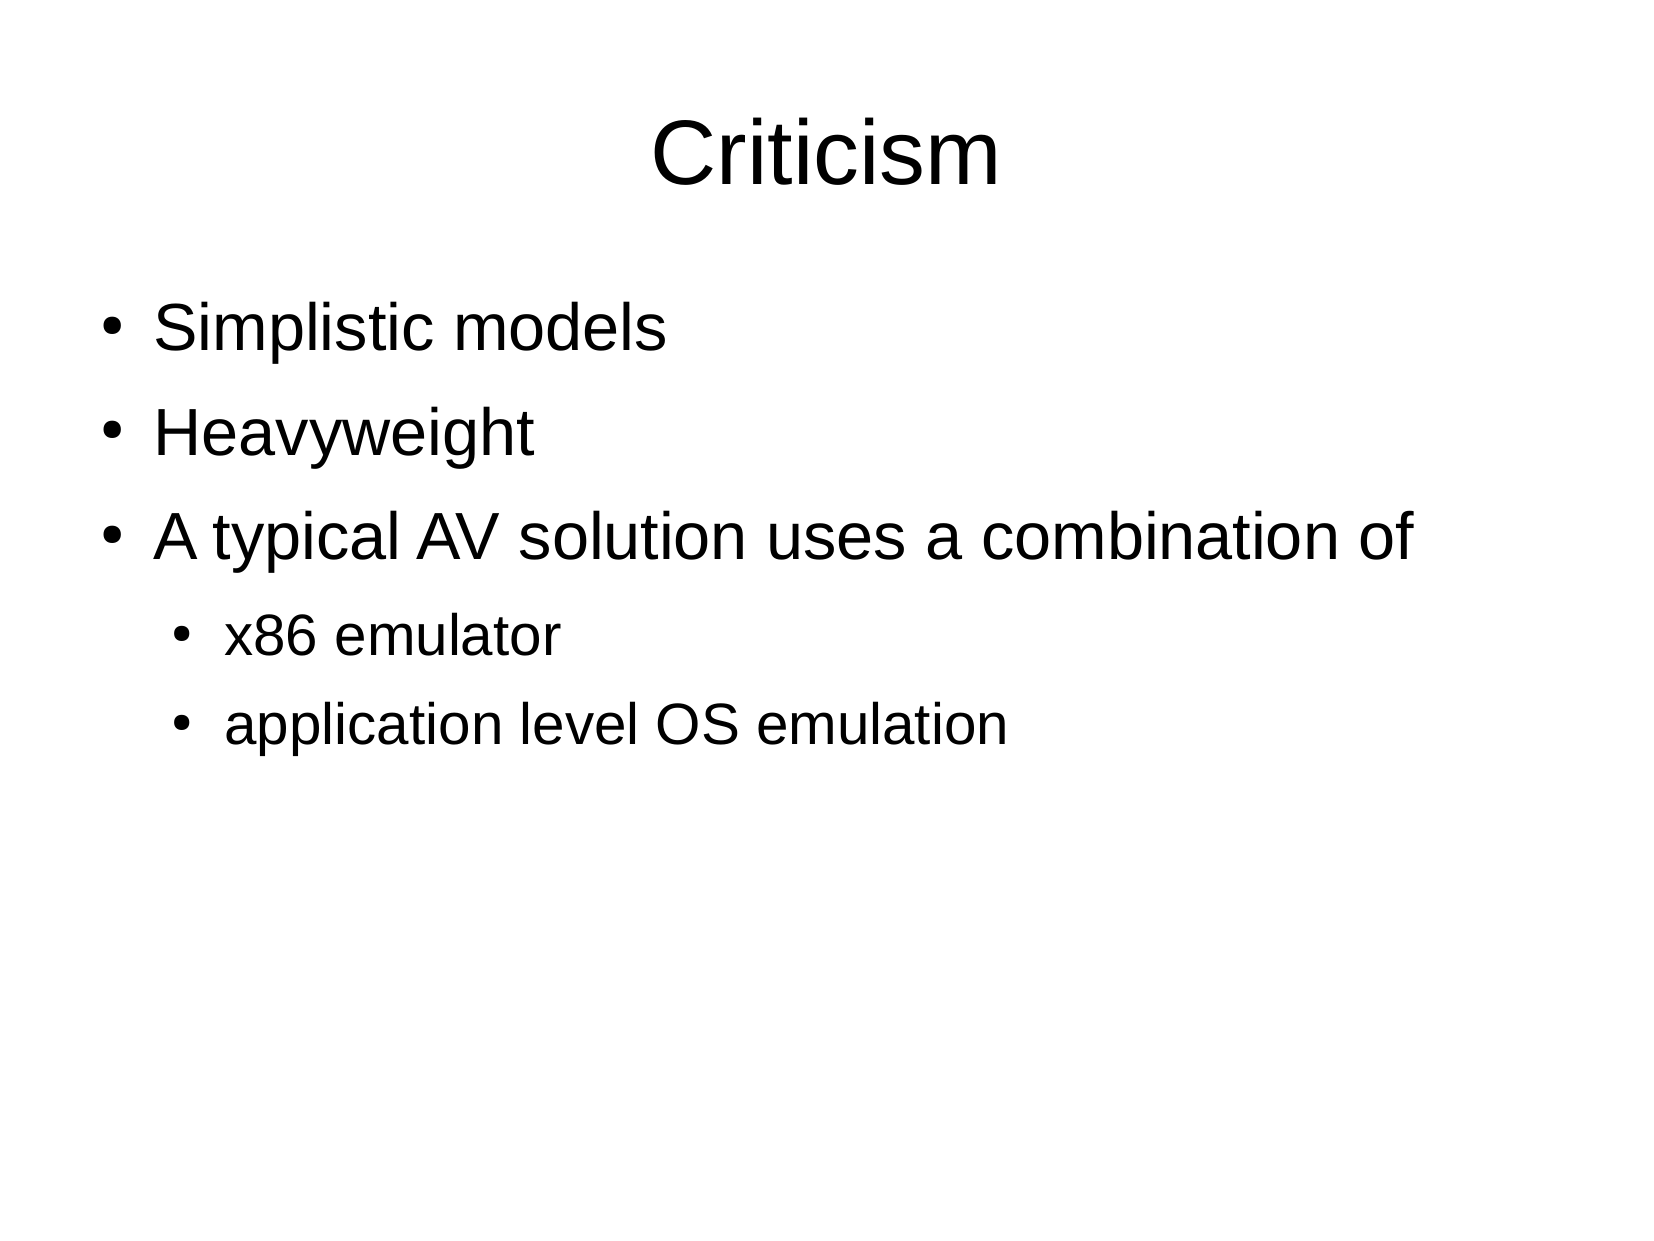

# Criticism
Simplistic models
Heavyweight
A typical AV solution uses a combination of
x86 emulator
application level OS emulation